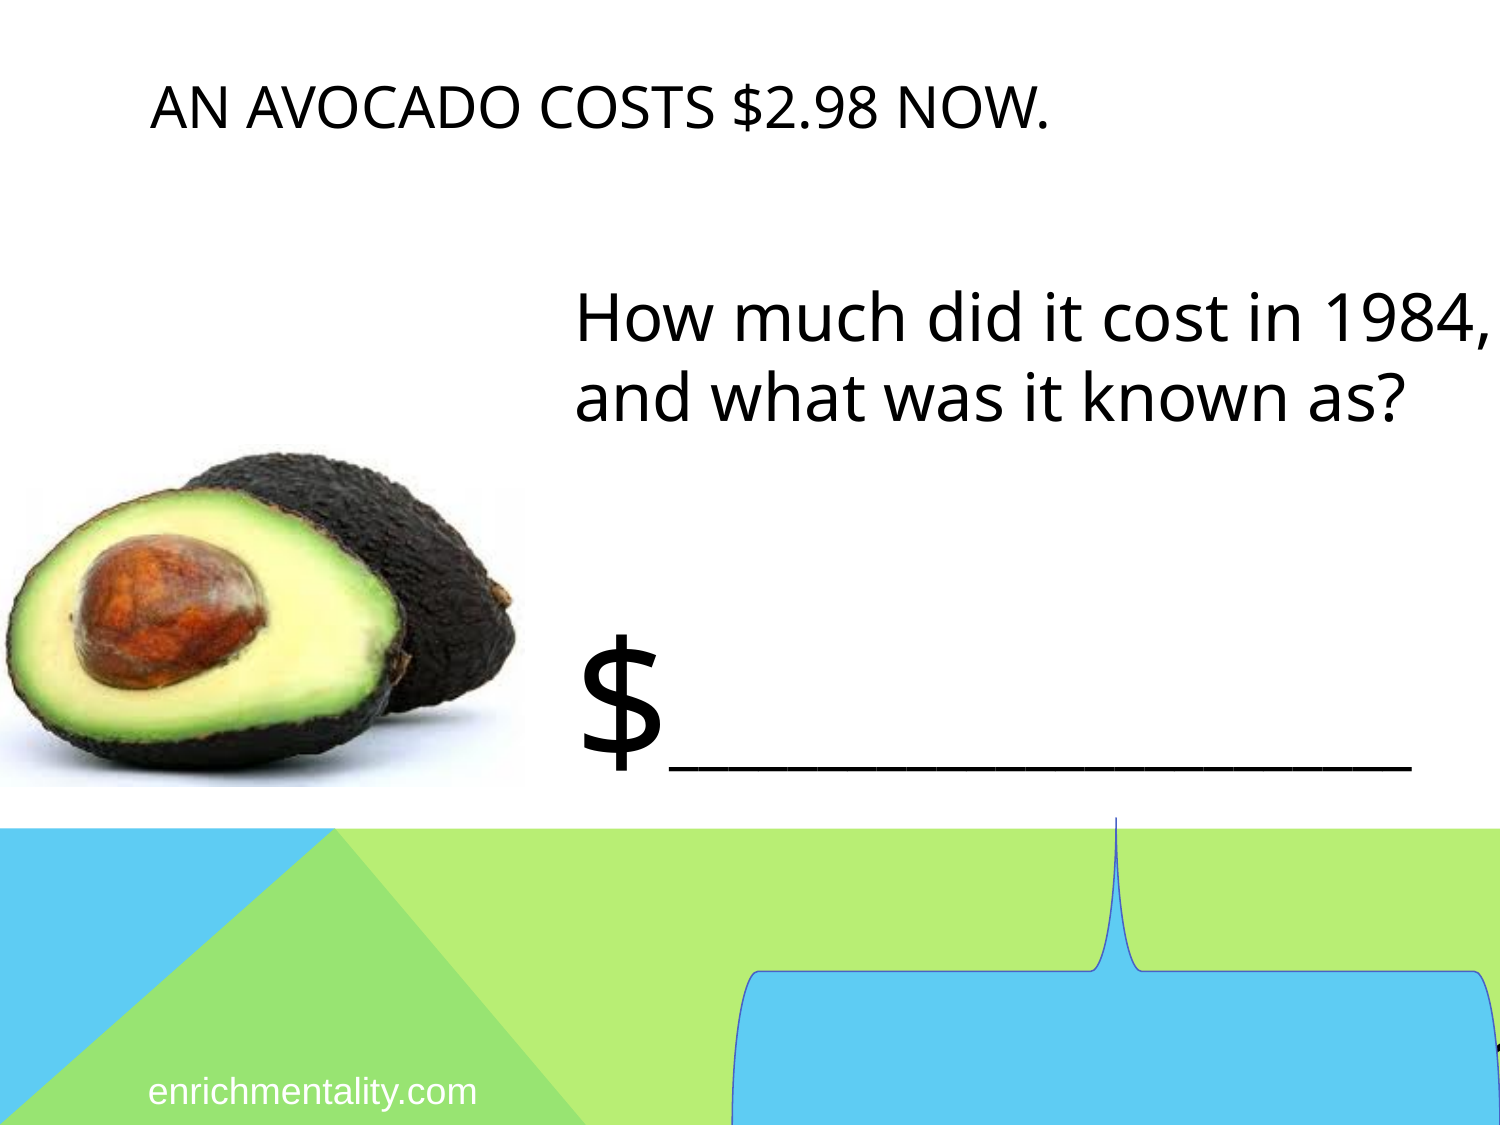

# An avocado costs $2.98 now.
How much did it cost in 1984,
and what was it known as?
$_________________________
79c, avocado pear
enrichmentality.com